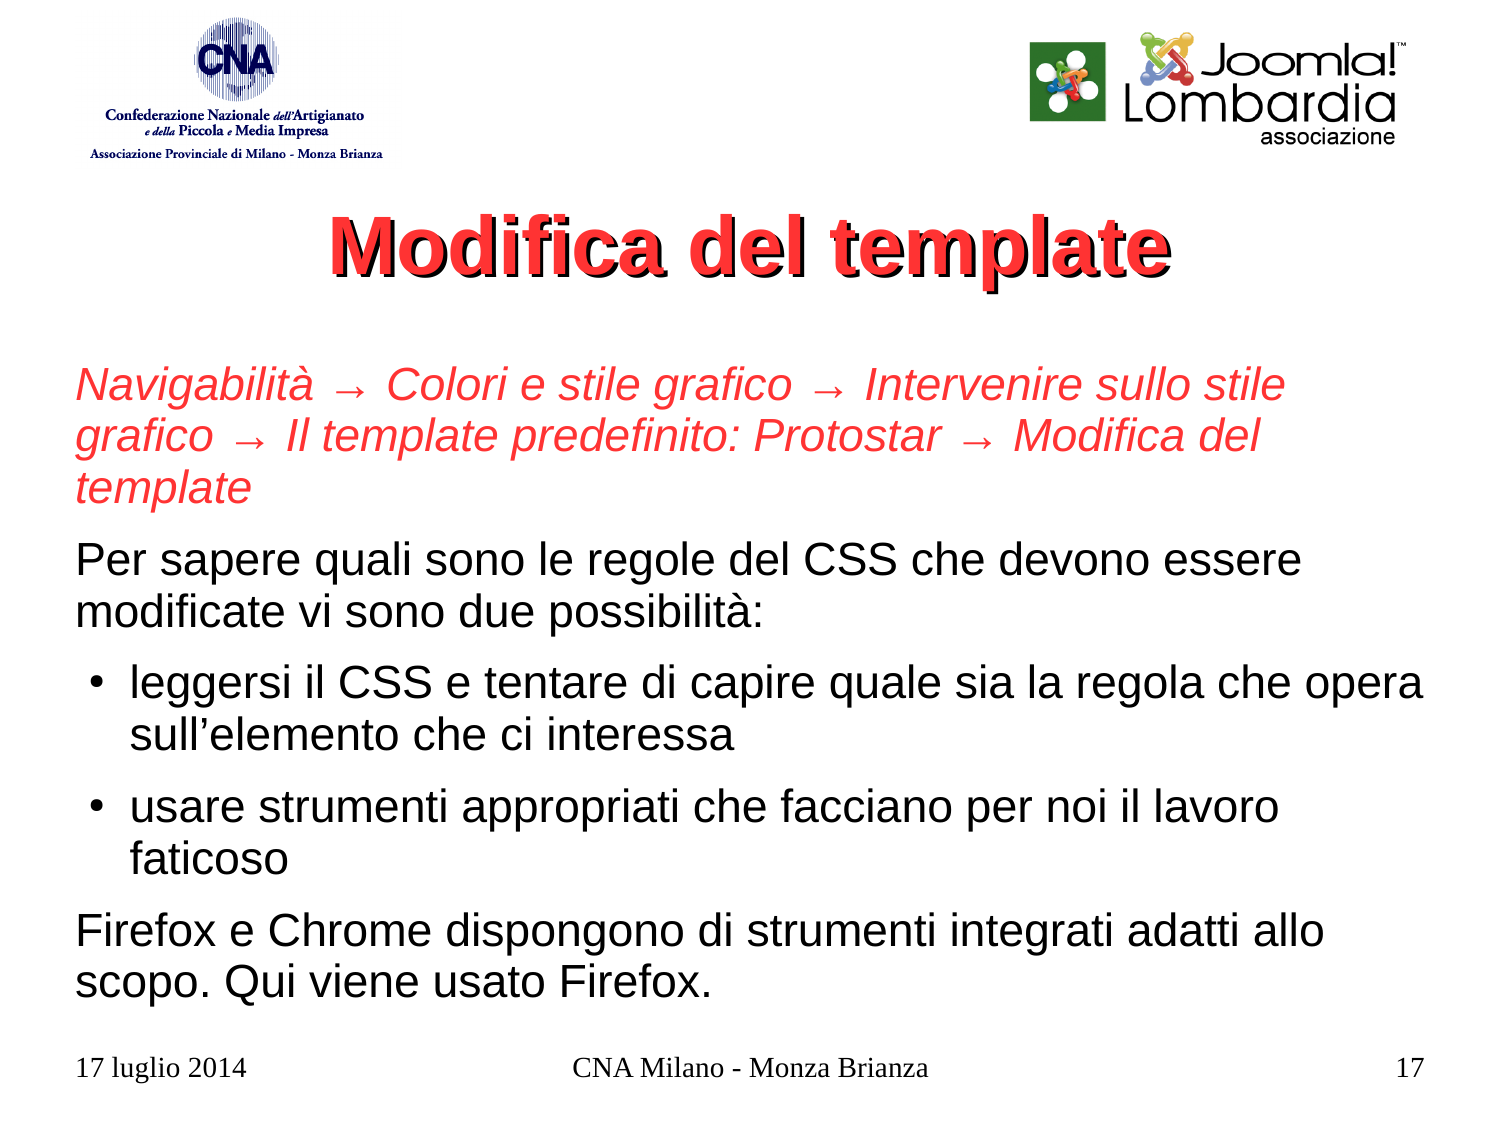

# Modifica del template
Navigabilità → Colori e stile grafico → Intervenire sullo stile grafico → Il template predefinito: Protostar → Modifica del template
Per sapere quali sono le regole del CSS che devono essere modificate vi sono due possibilità:
leggersi il CSS e tentare di capire quale sia la regola che opera sull’elemento che ci interessa
usare strumenti appropriati che facciano per noi il lavoro faticoso
Firefox e Chrome dispongono di strumenti integrati adatti allo scopo. Qui viene usato Firefox.
17 luglio 2014
CNA Milano - Monza Brianza
17